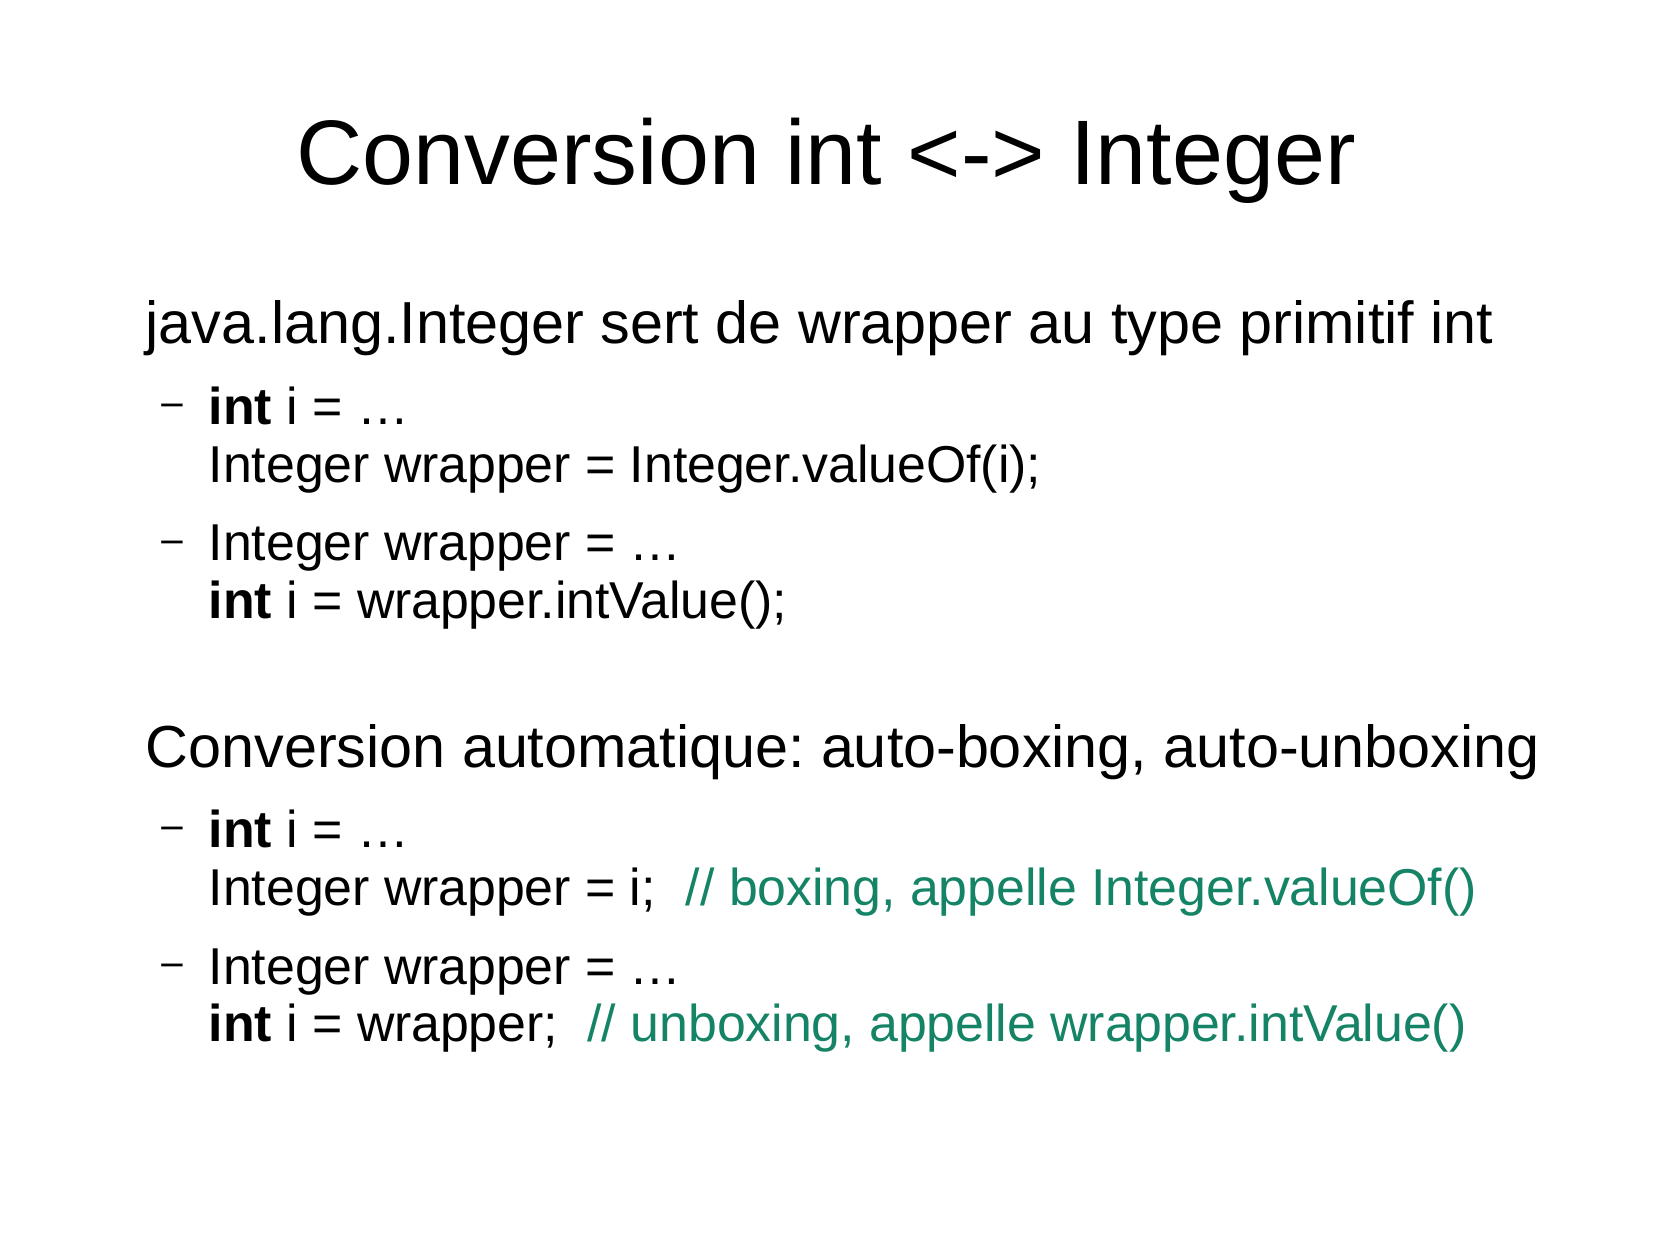

# Conversion int <-> Integer
java.lang.Integer sert de wrapper au type primitif int
int i = …
Integer wrapper = Integer.valueOf(i);
Integer wrapper = …
int i = wrapper.intValue();
Conversion automatique: auto-boxing, auto-unboxing
int i = …
Integer wrapper = i; // boxing, appelle Integer.valueOf()
Integer wrapper = …
int i = wrapper; // unboxing, appelle wrapper.intValue()